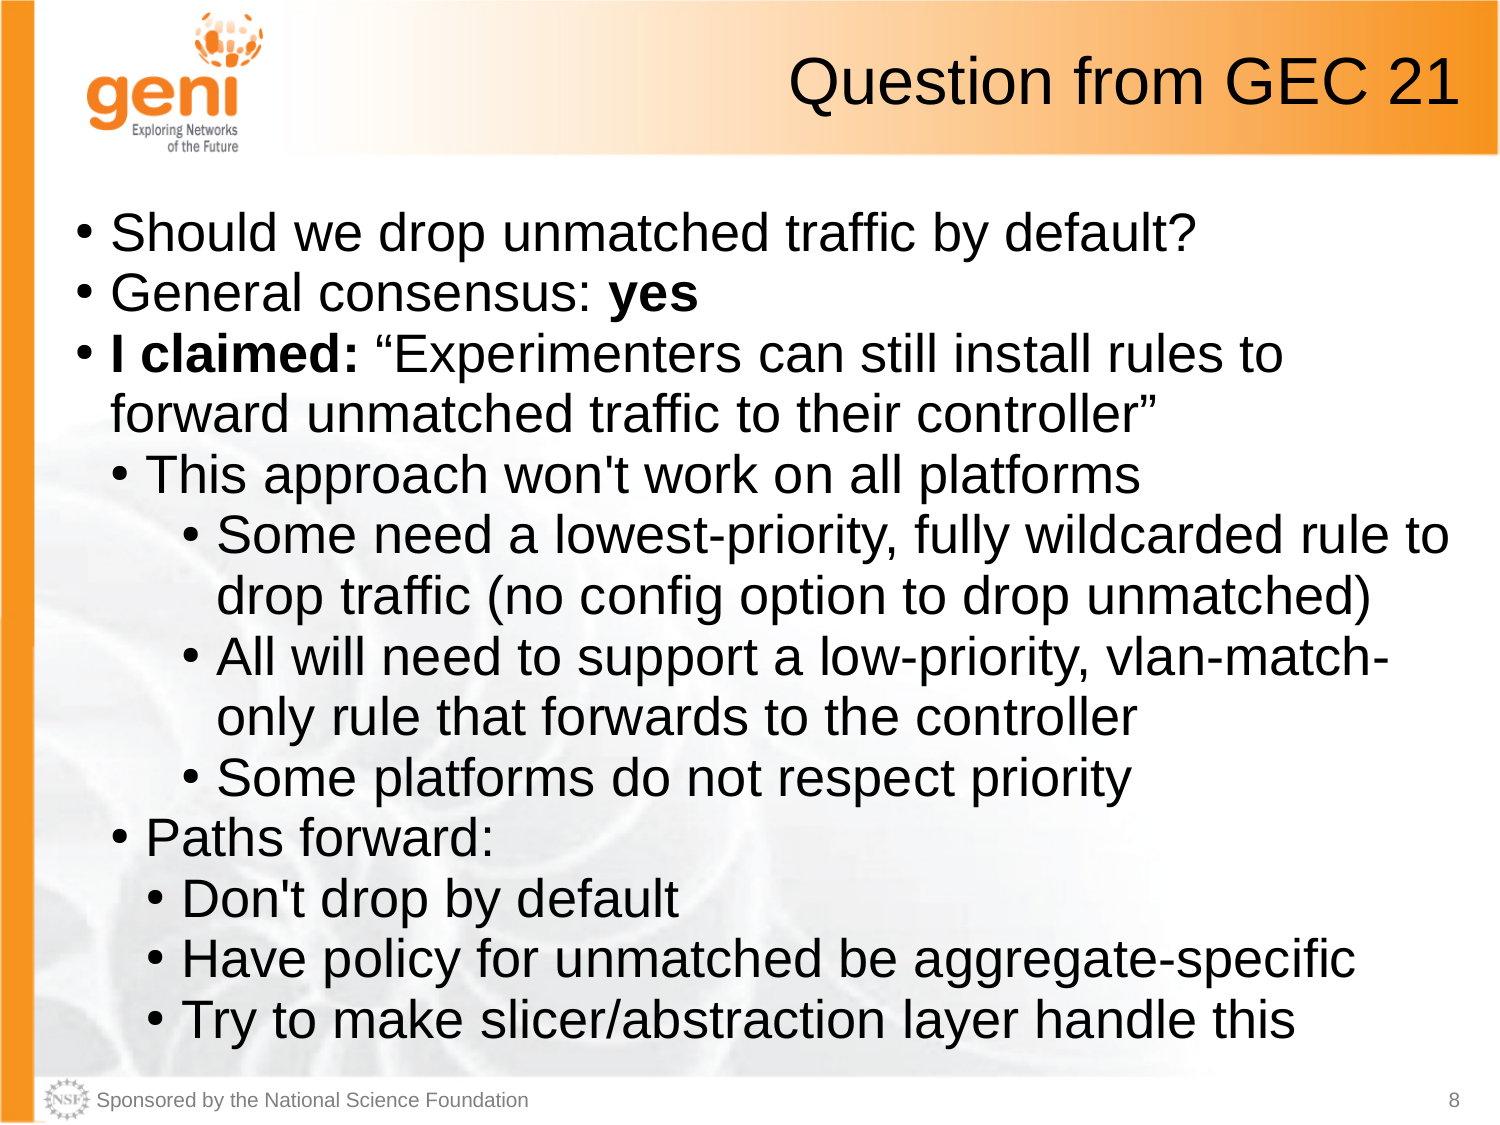

# Question from GEC 21
Should we drop unmatched traffic by default?
General consensus: yes
I claimed: “Experimenters can still install rules to forward unmatched traffic to their controller”
This approach won't work on all platforms
Some need a lowest-priority, fully wildcarded rule to drop traffic (no config option to drop unmatched)
All will need to support a low-priority, vlan-match-only rule that forwards to the controller
Some platforms do not respect priority
Paths forward:
Don't drop by default
Have policy for unmatched be aggregate-specific
Try to make slicer/abstraction layer handle this